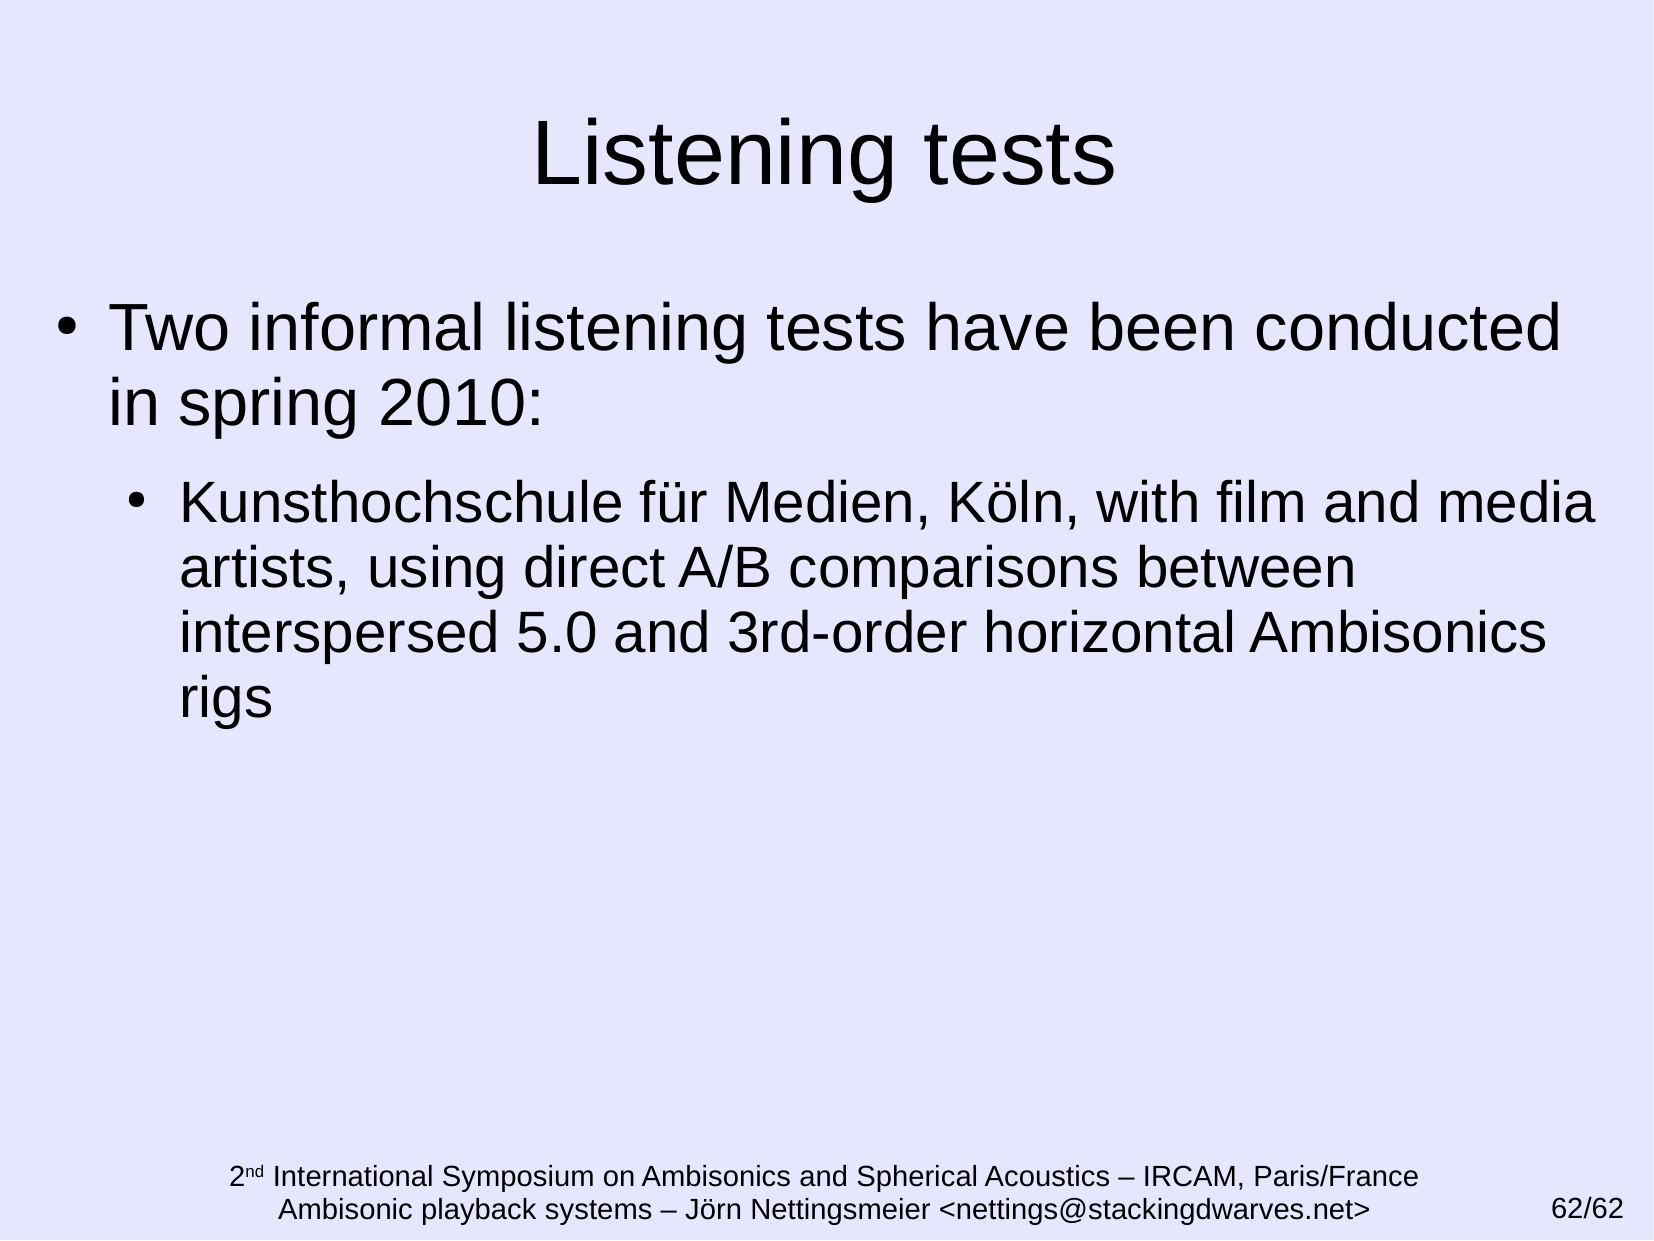

# Listening tests
Two informal listening tests have been conducted in spring 2010:
Kunsthochschule für Medien, Köln, with film and media artists, using direct A/B comparisons between interspersed 5.0 and 3rd-order horizontal Ambisonics rigs